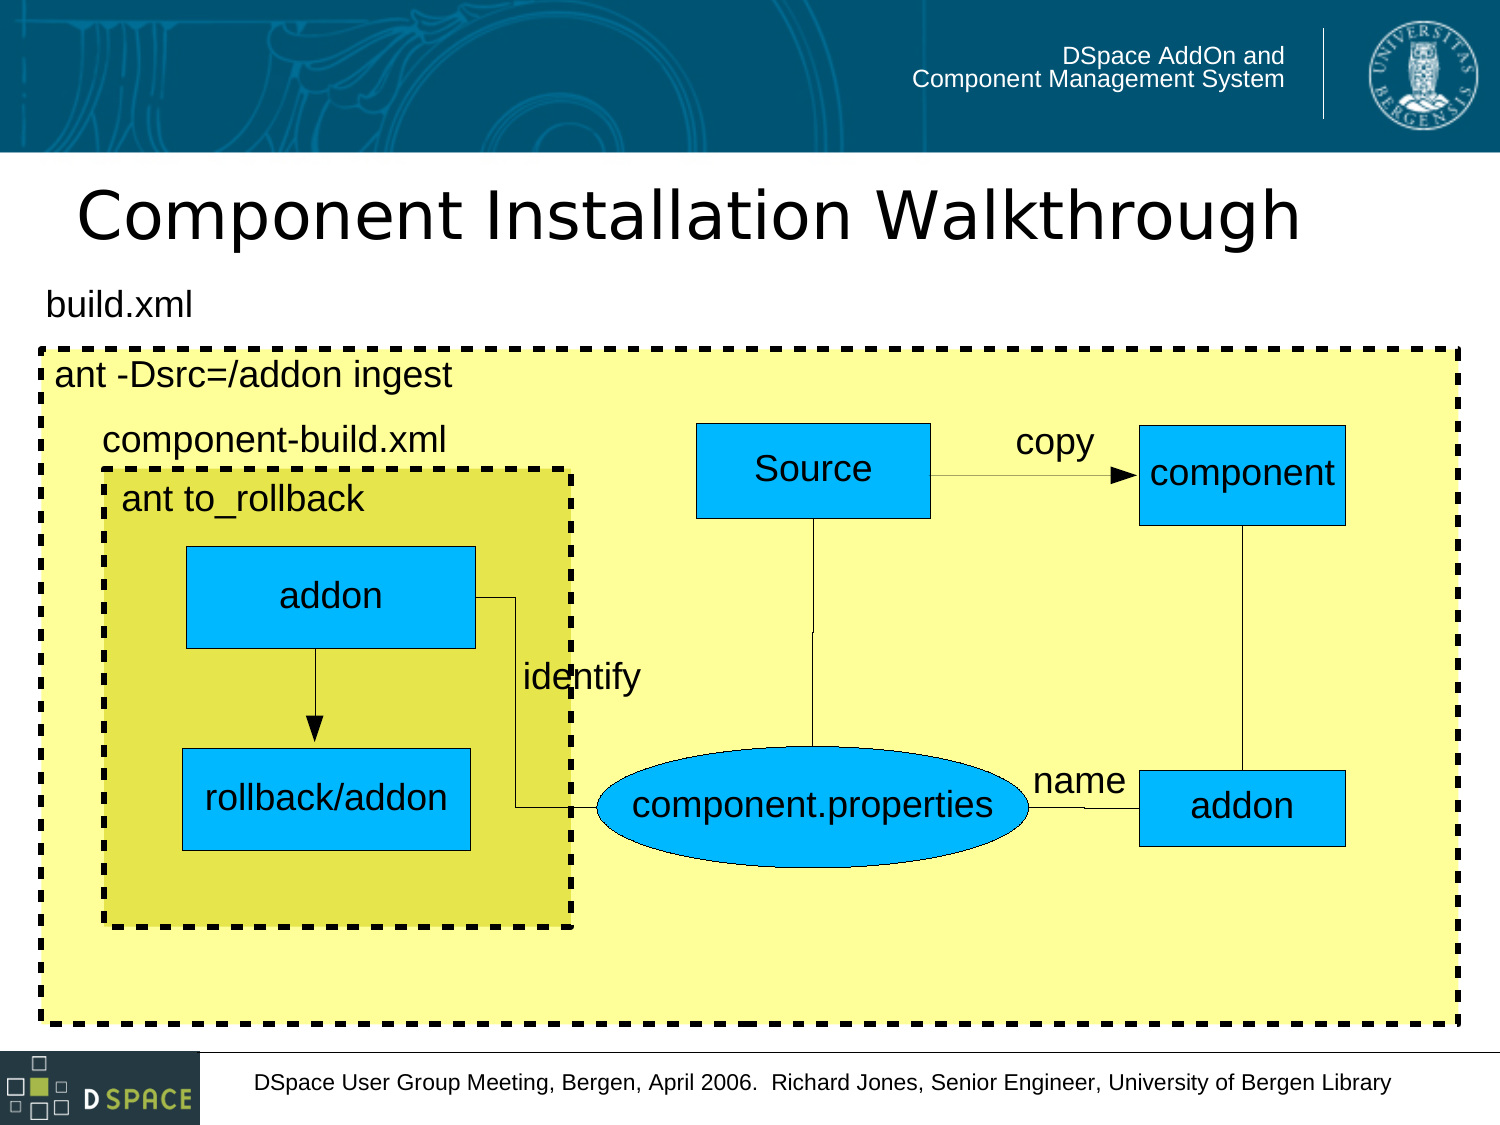

# Component Installation Walkthrough
build.xml
ant -Dsrc=/addon ingest
Source
component-build.xml
component
copy
ant to_rollback
addon
identify
component.properties
rollback/addon
name
addon